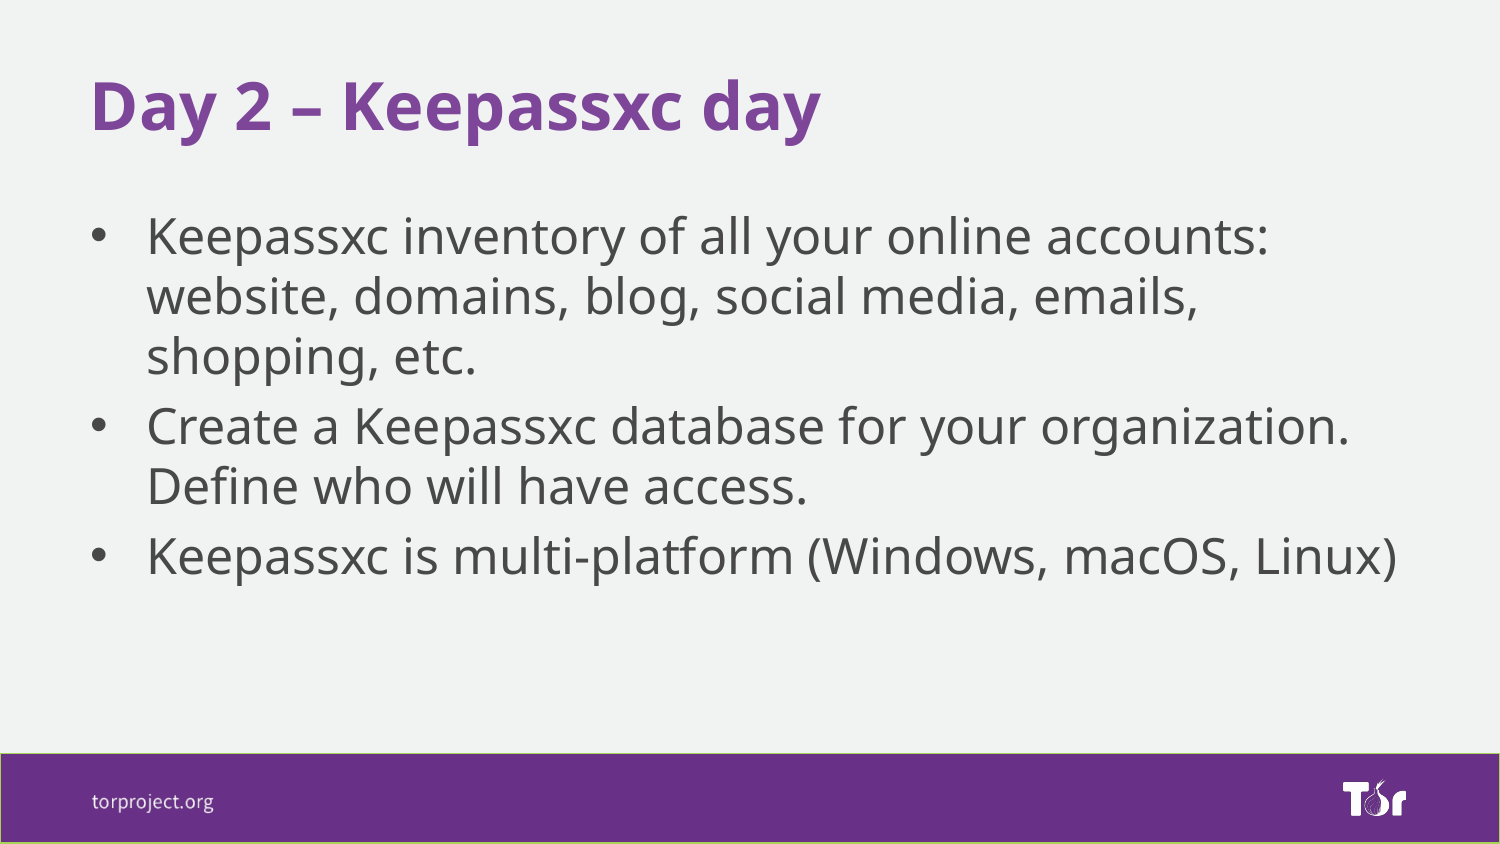

Day 2 – Keepassxc day
Keepassxc inventory of all your online accounts: website, domains, blog, social media, emails, shopping, etc.
Create a Keepassxc database for your organization. Define who will have access.
Keepassxc is multi-platform (Windows, macOS, Linux)